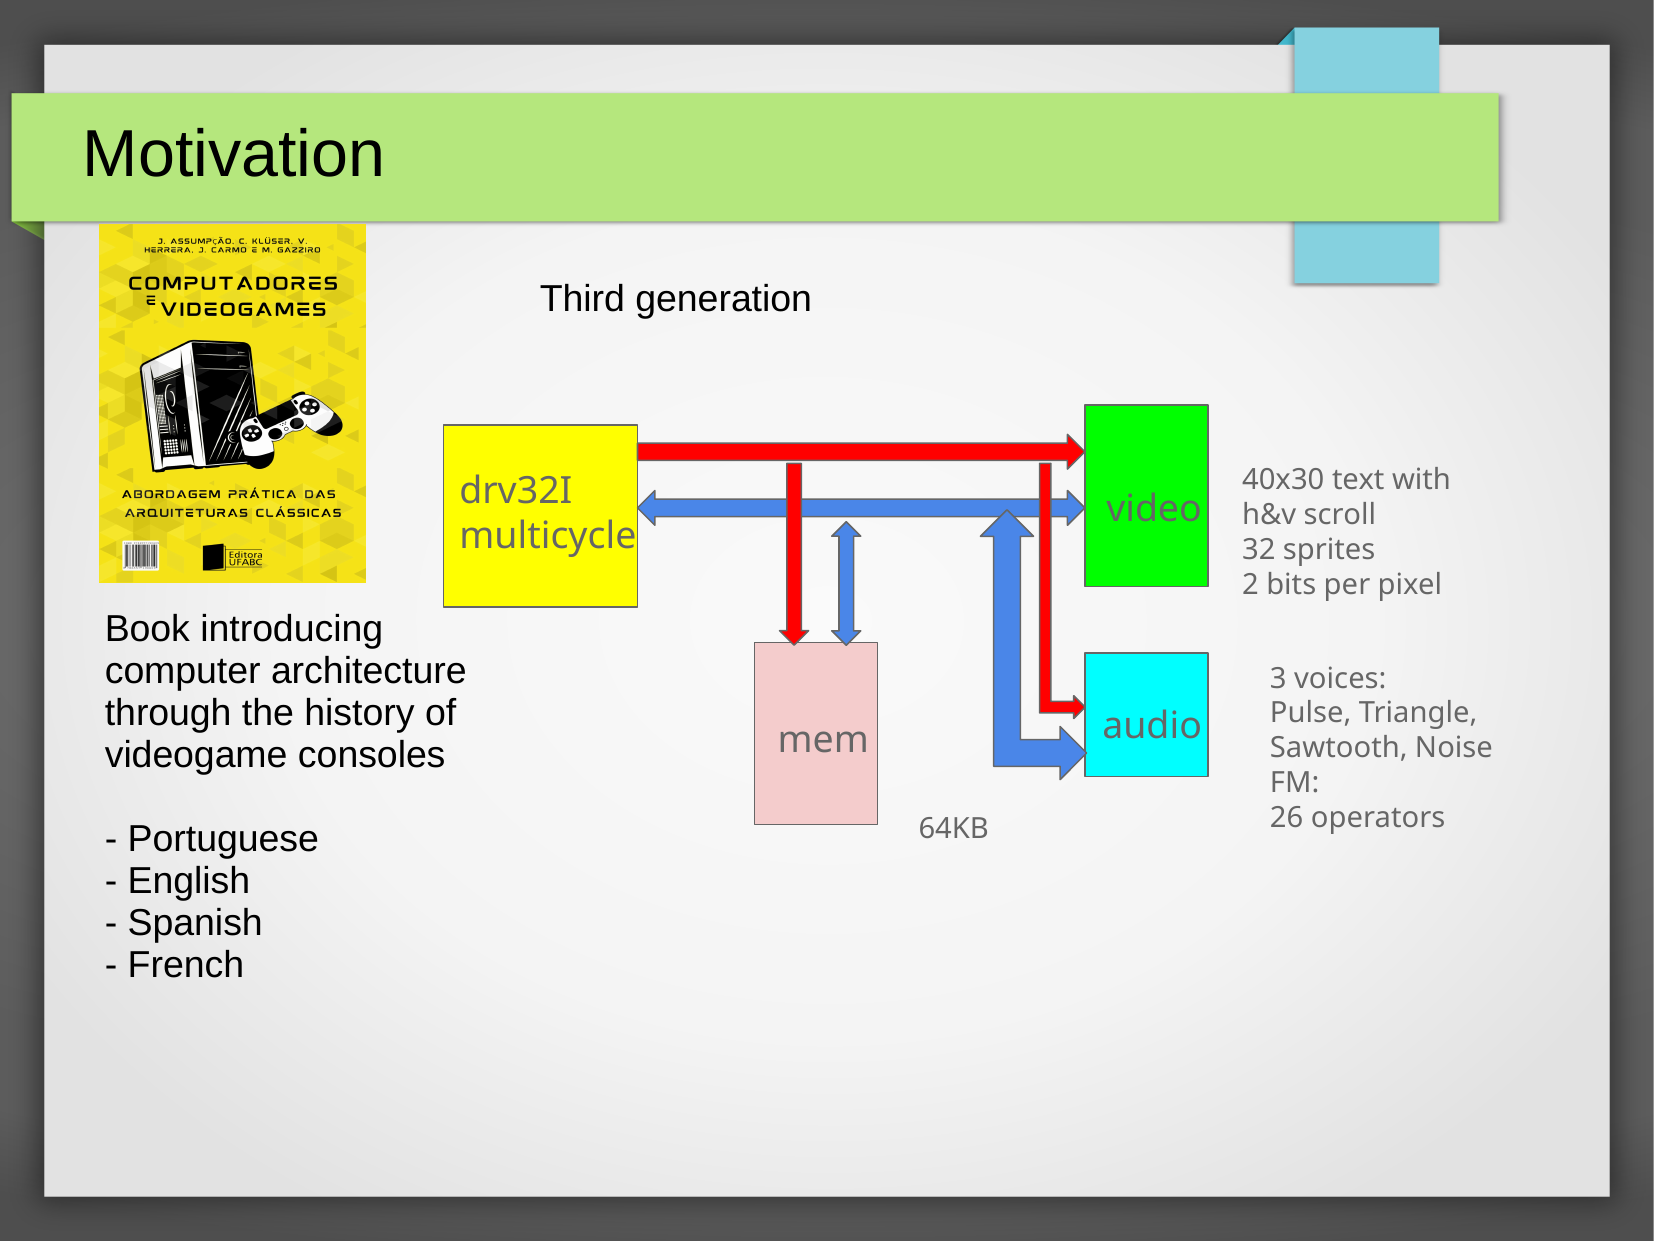

# Motivation
Third generation
40x30 text with
h&v scroll
32 sprites
2 bits per pixel
drv32I
multicycle
video
Book introducing computer architecture through the history of videogame consoles
- Portuguese
- English
- Spanish
- French
3 voices:
Pulse, Triangle,
Sawtooth, Noise
FM:
26 operators
audio
mem
64KB